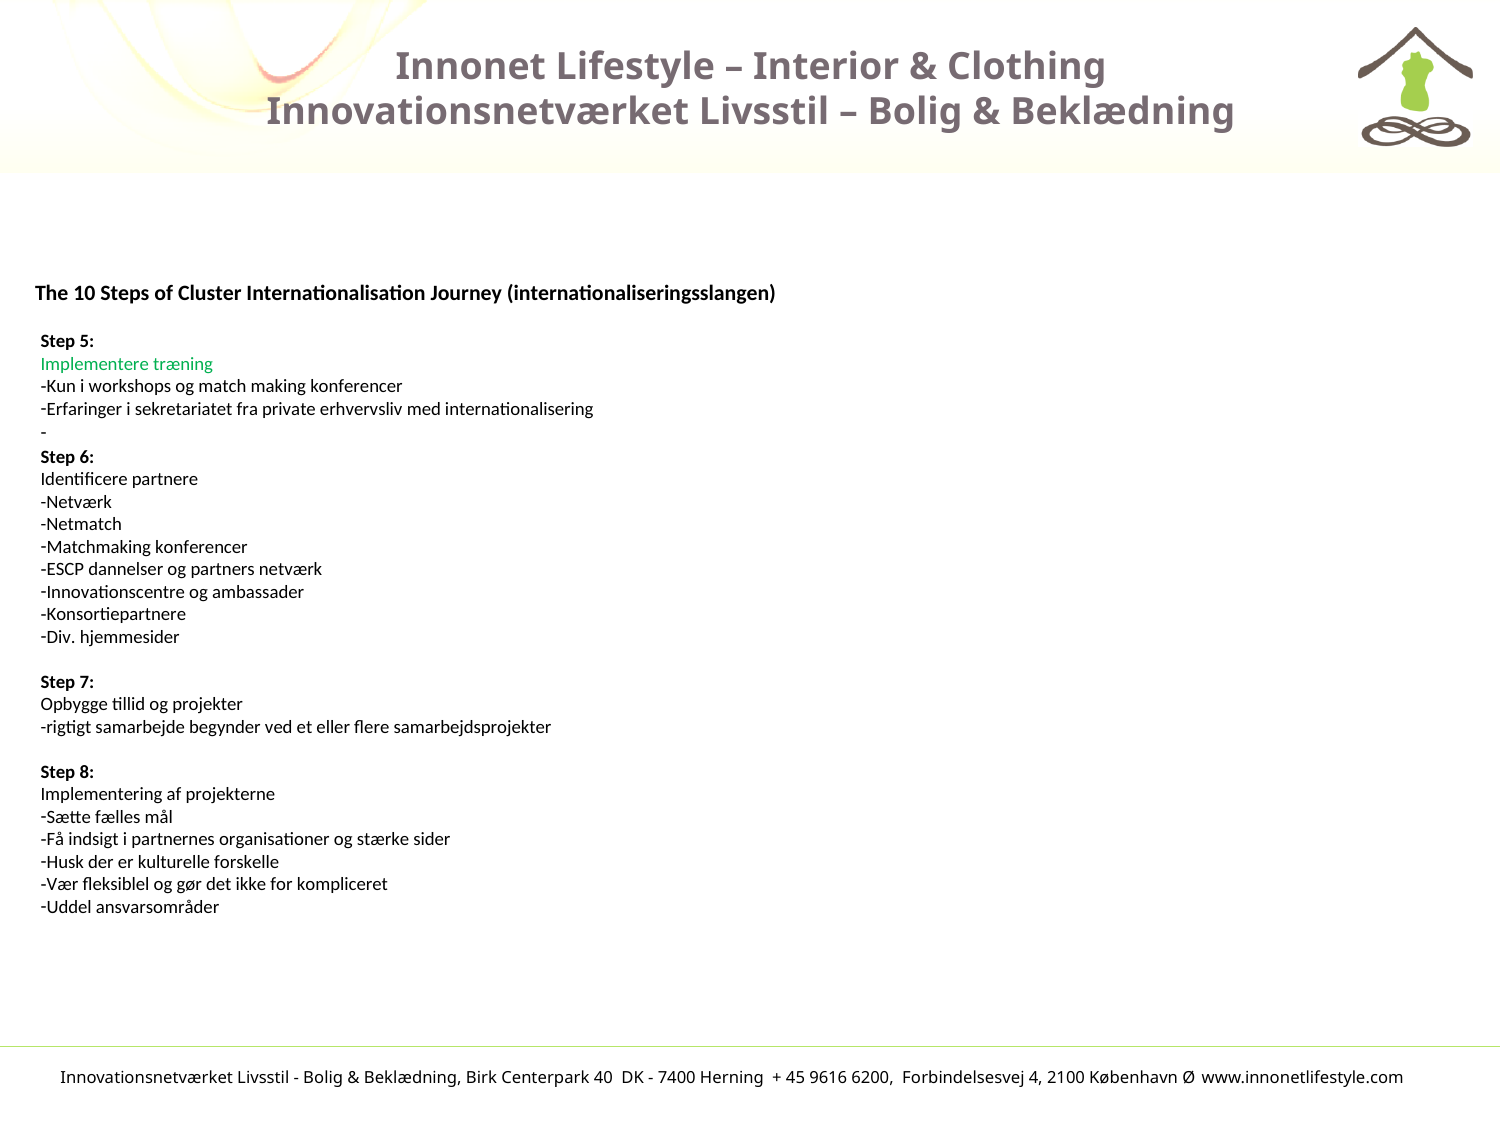

The 10 Steps of Cluster Internationalisation Journey (internationaliseringsslangen)
Step 5:
Implementere træning
Kun i workshops og match making konferencer
Erfaringer i sekretariatet fra private erhvervsliv med internationalisering
Step 6:
Identificere partnere
-Netværk
-Netmatch
Matchmaking konferencer
ESCP dannelser og partners netværk
Innovationscentre og ambassader
Konsortiepartnere
Div. hjemmesider
Step 7:
Opbygge tillid og projekter
-rigtigt samarbejde begynder ved et eller flere samarbejdsprojekter
Step 8:
Implementering af projekterne
Sætte fælles mål
Få indsigt i partnernes organisationer og stærke sider
Husk der er kulturelle forskelle
Vær fleksiblel og gør det ikke for kompliceret
Uddel ansvarsområder